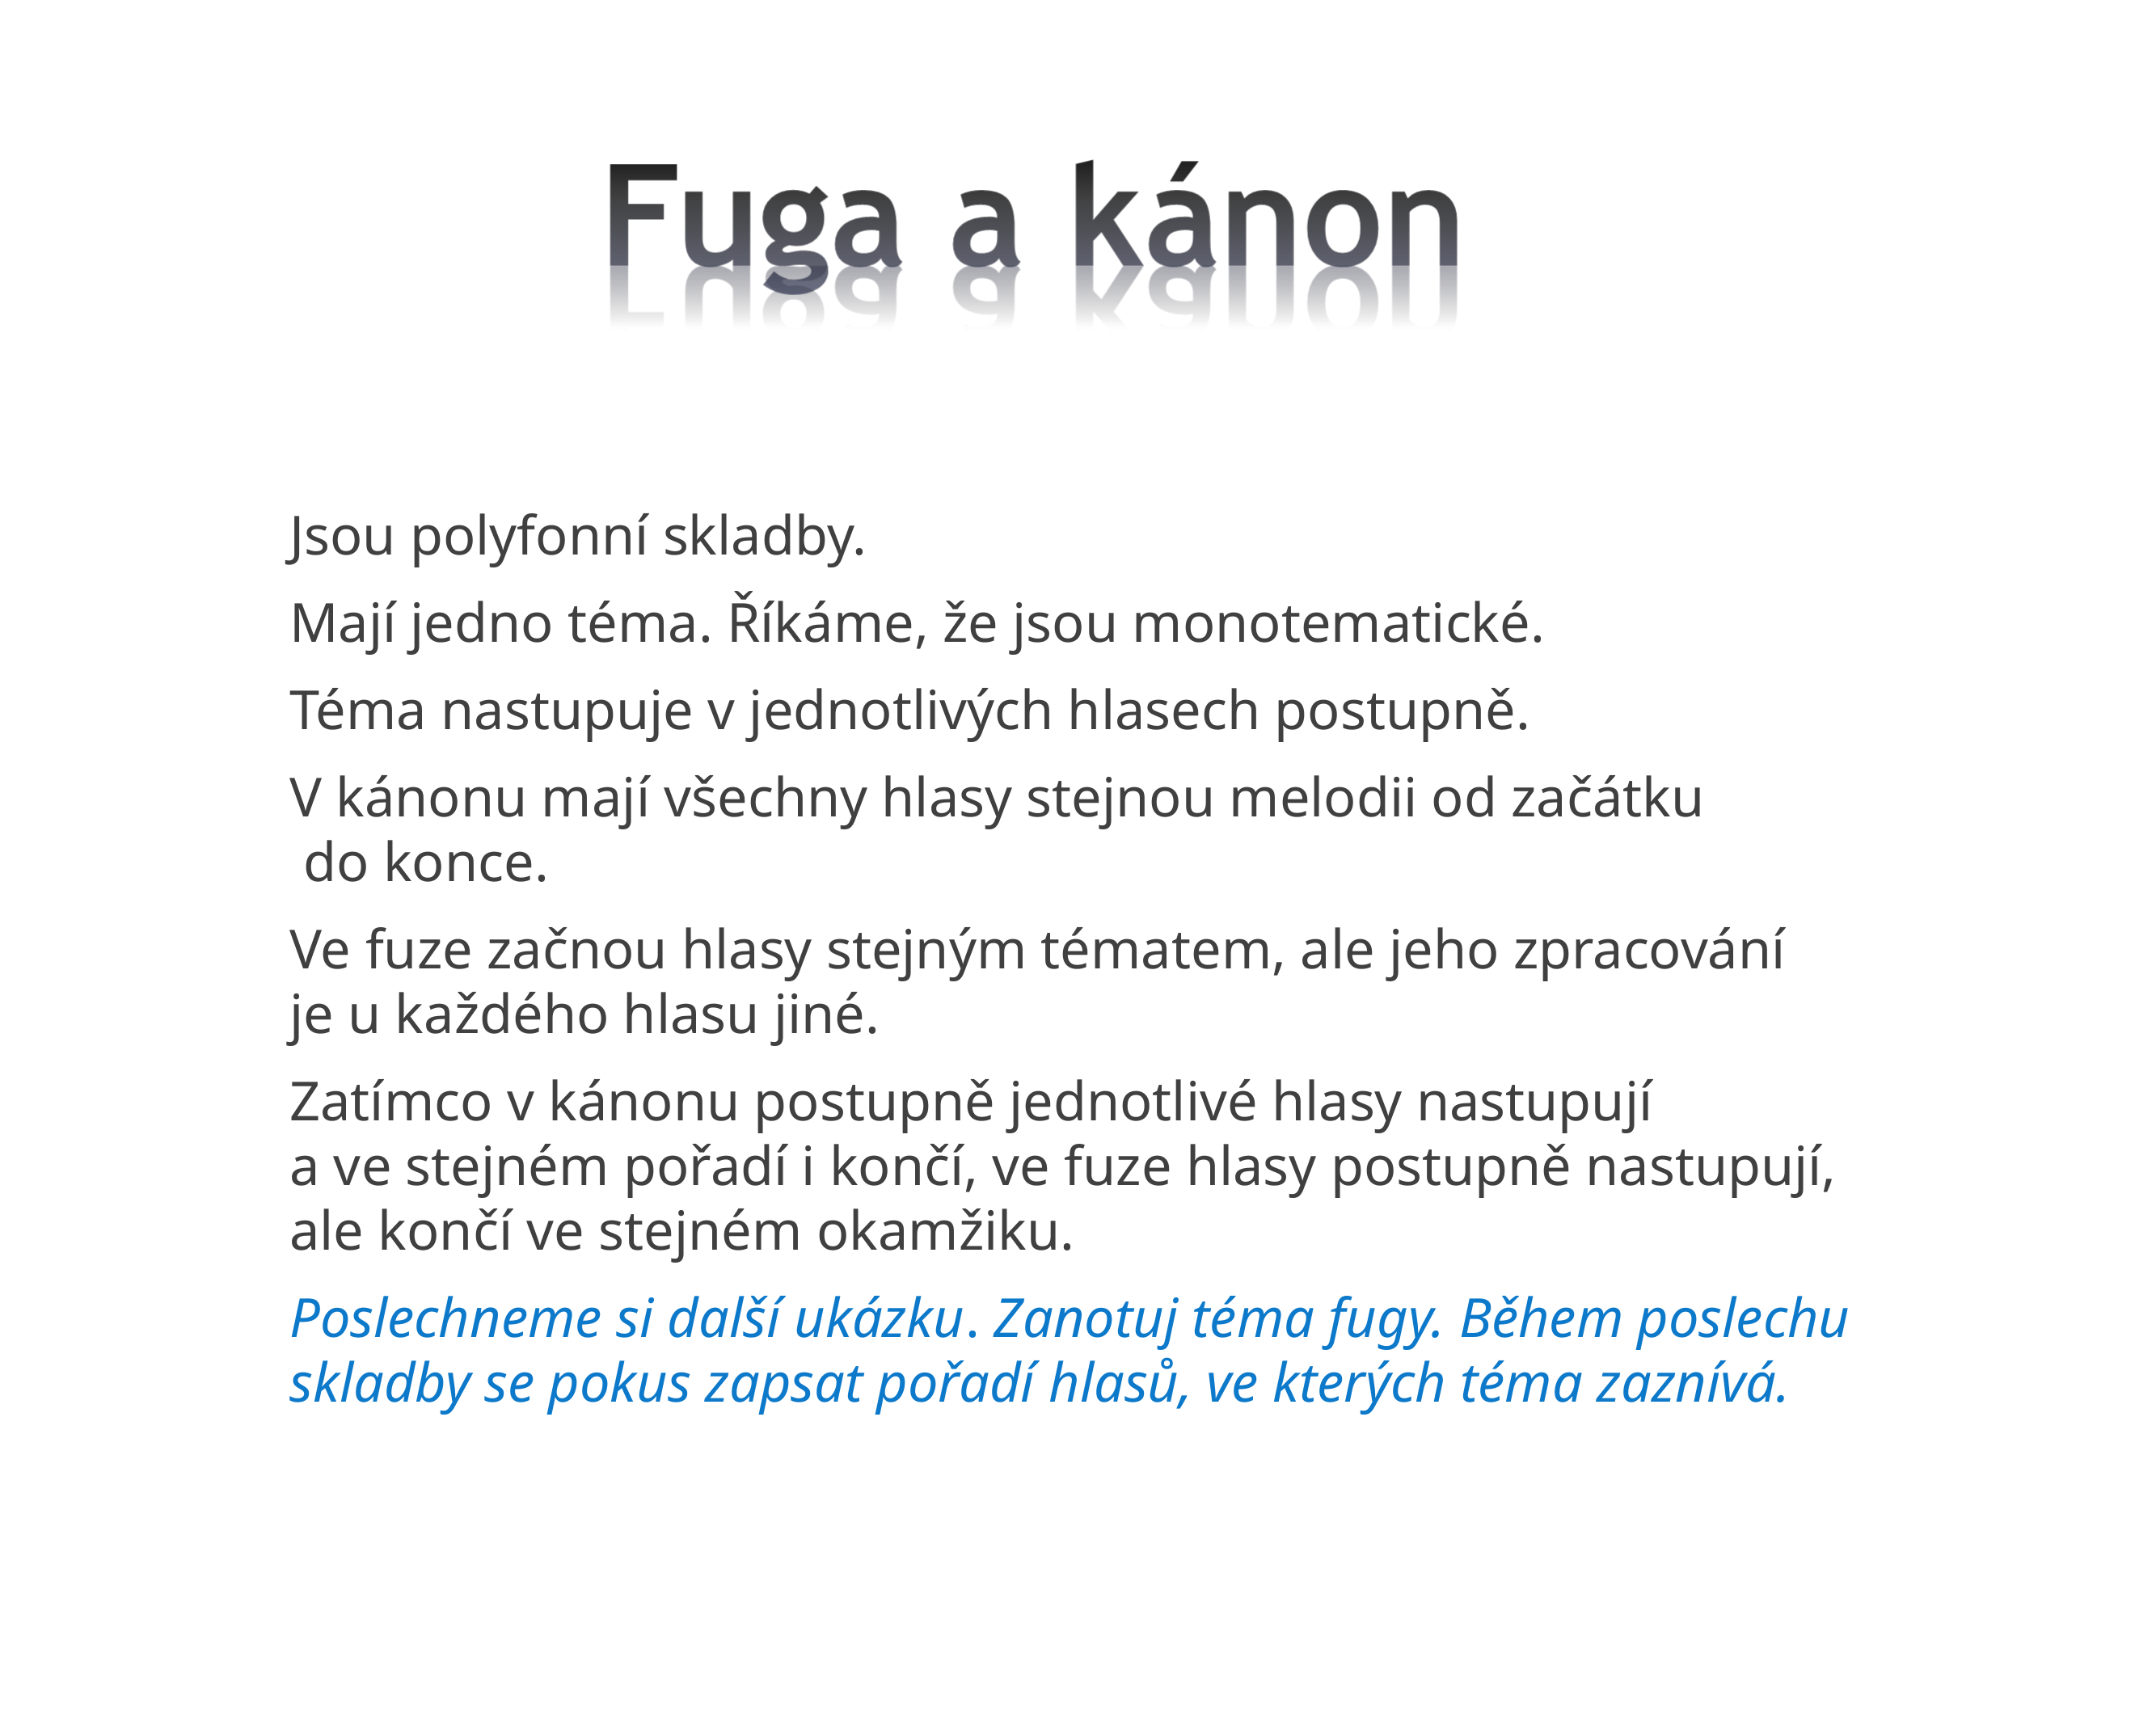

# Jsou polyfonní skladby.
Mají jedno téma. Říkáme, že jsou monotematické.
Téma nastupuje v jednotlivých hlasech postupně.
V kánonu mají všechny hlasy stejnou melodii od začátku
 do konce.
Ve fuze začnou hlasy stejným tématem, ale jeho zpracování
je u každého hlasu jiné.
Zatímco v kánonu postupně jednotlivé hlasy nastupují
a ve stejném pořadí i končí, ve fuze hlasy postupně nastupují, ale končí ve stejném okamžiku.
Poslechneme si další ukázku. Zanotuj téma fugy. Během poslechu skladby se pokus zapsat pořadí hlasů, ve kterých téma zaznívá.